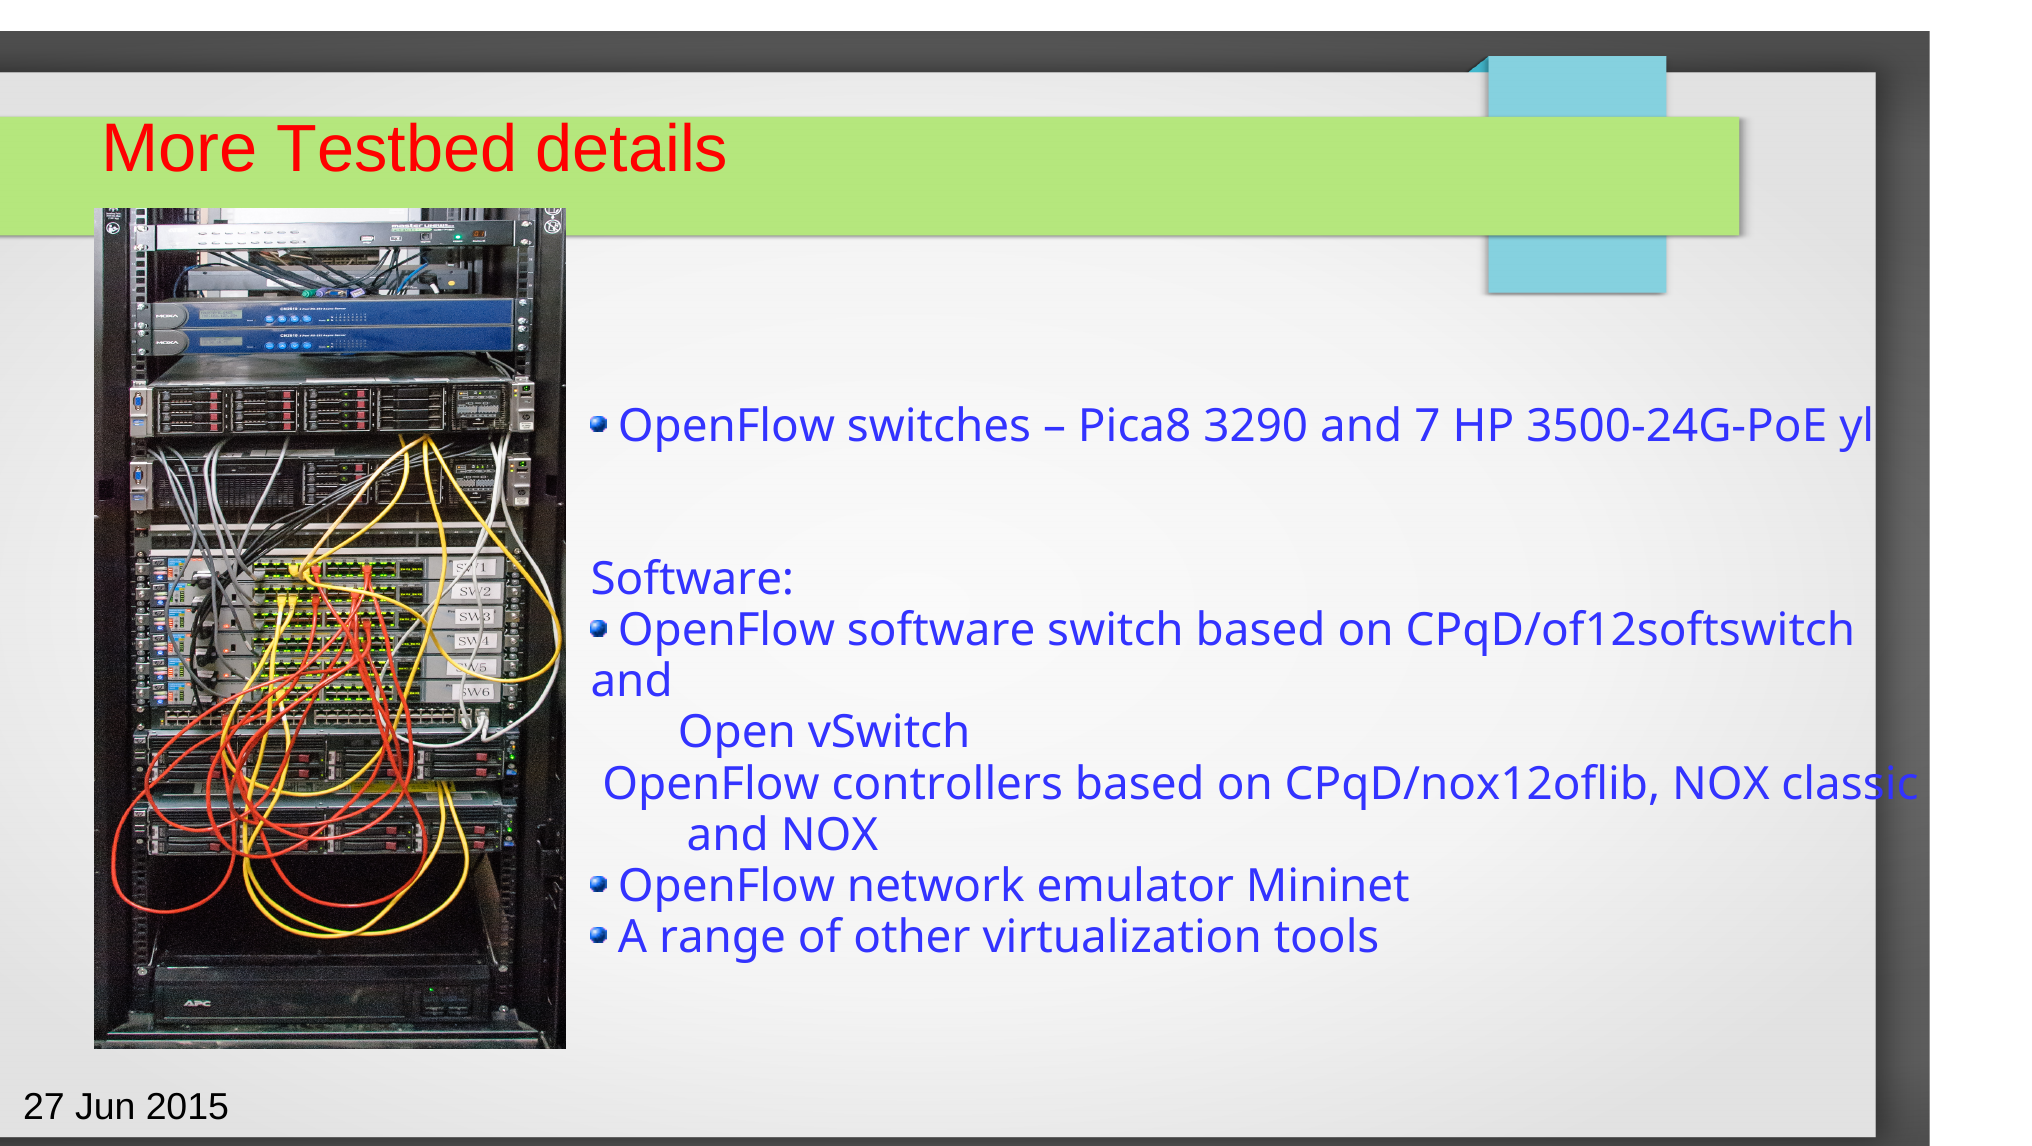

# More Testbed details
 OpenFlow switches – Pica8 3290 and 7 HP 3500-24G-PoE yl
Software:
 OpenFlow software switch based on CPqD/of12softswitch and
 Open vSwitch
 OpenFlow controllers based on CPqD/nox12oflib, NOX classic
 and NOX
 OpenFlow network emulator Mininet
 A range of other virtualization tools